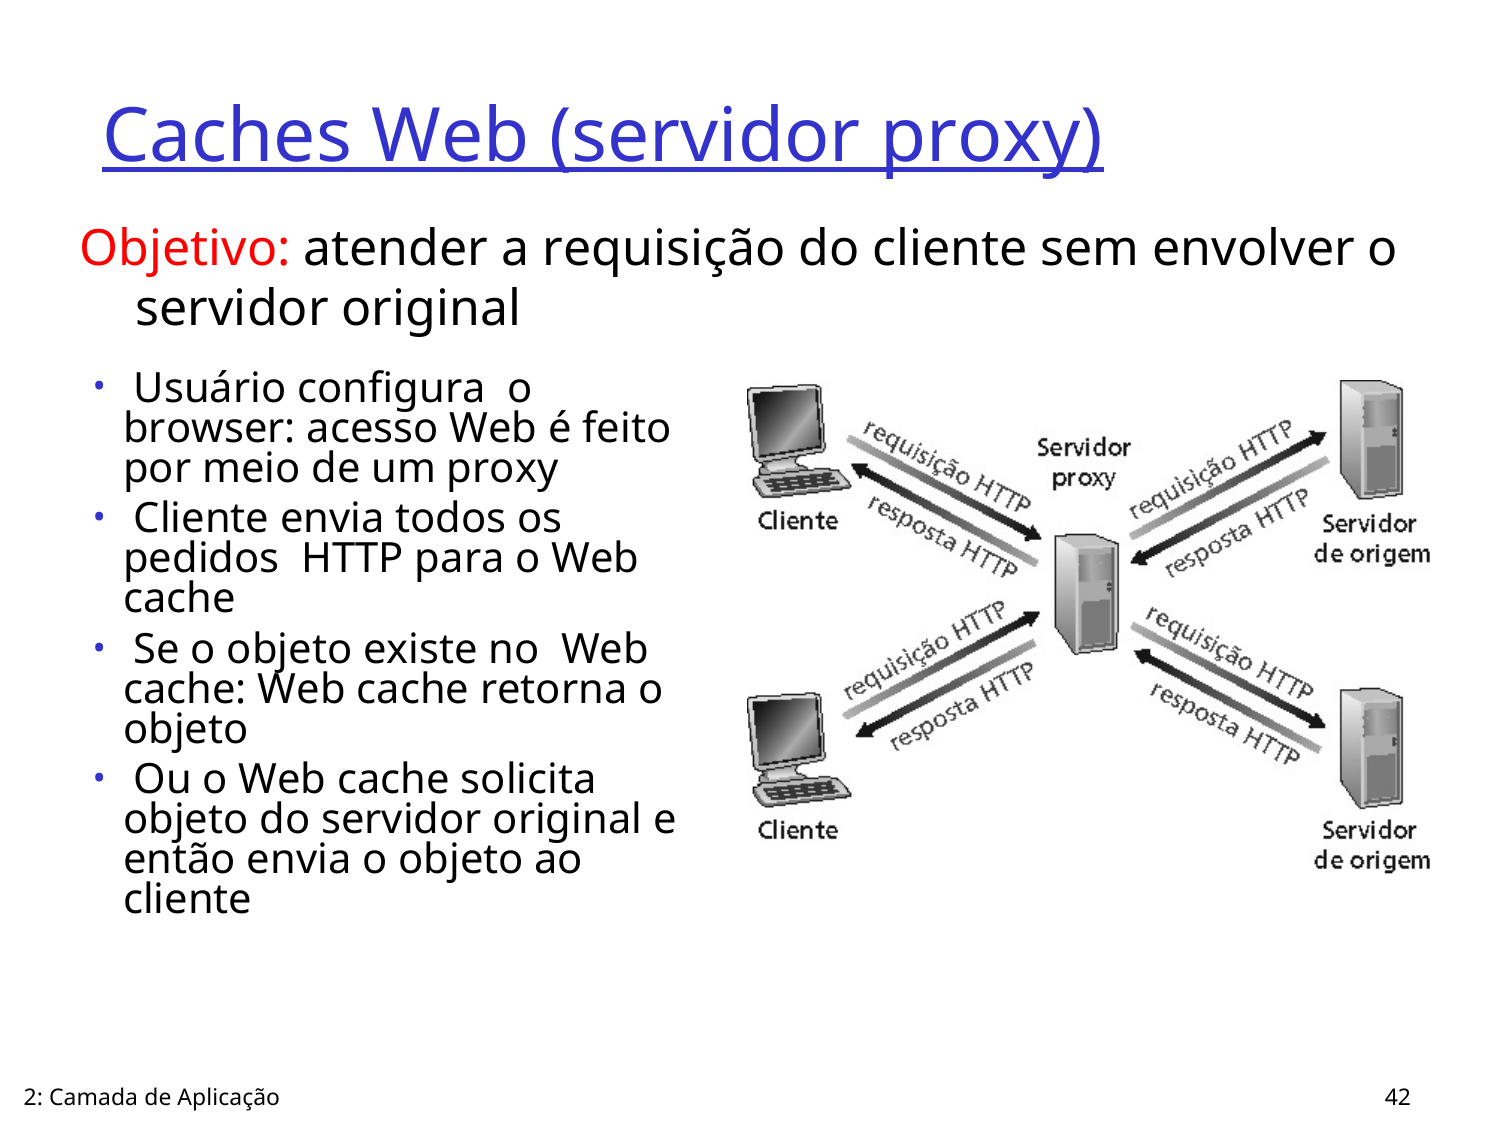

# Caches Web (servidor proxy)
Objetivo: atender a requisição do cliente sem envolver o servidor original
 Usuário configura o browser: acesso Web é feito por meio de um proxy
 Cliente envia todos os pedidos HTTP para o Web cache
 Se o objeto existe no Web cache: Web cache retorna o objeto
 Ou o Web cache solicita objeto do servidor original e então envia o objeto ao cliente
42